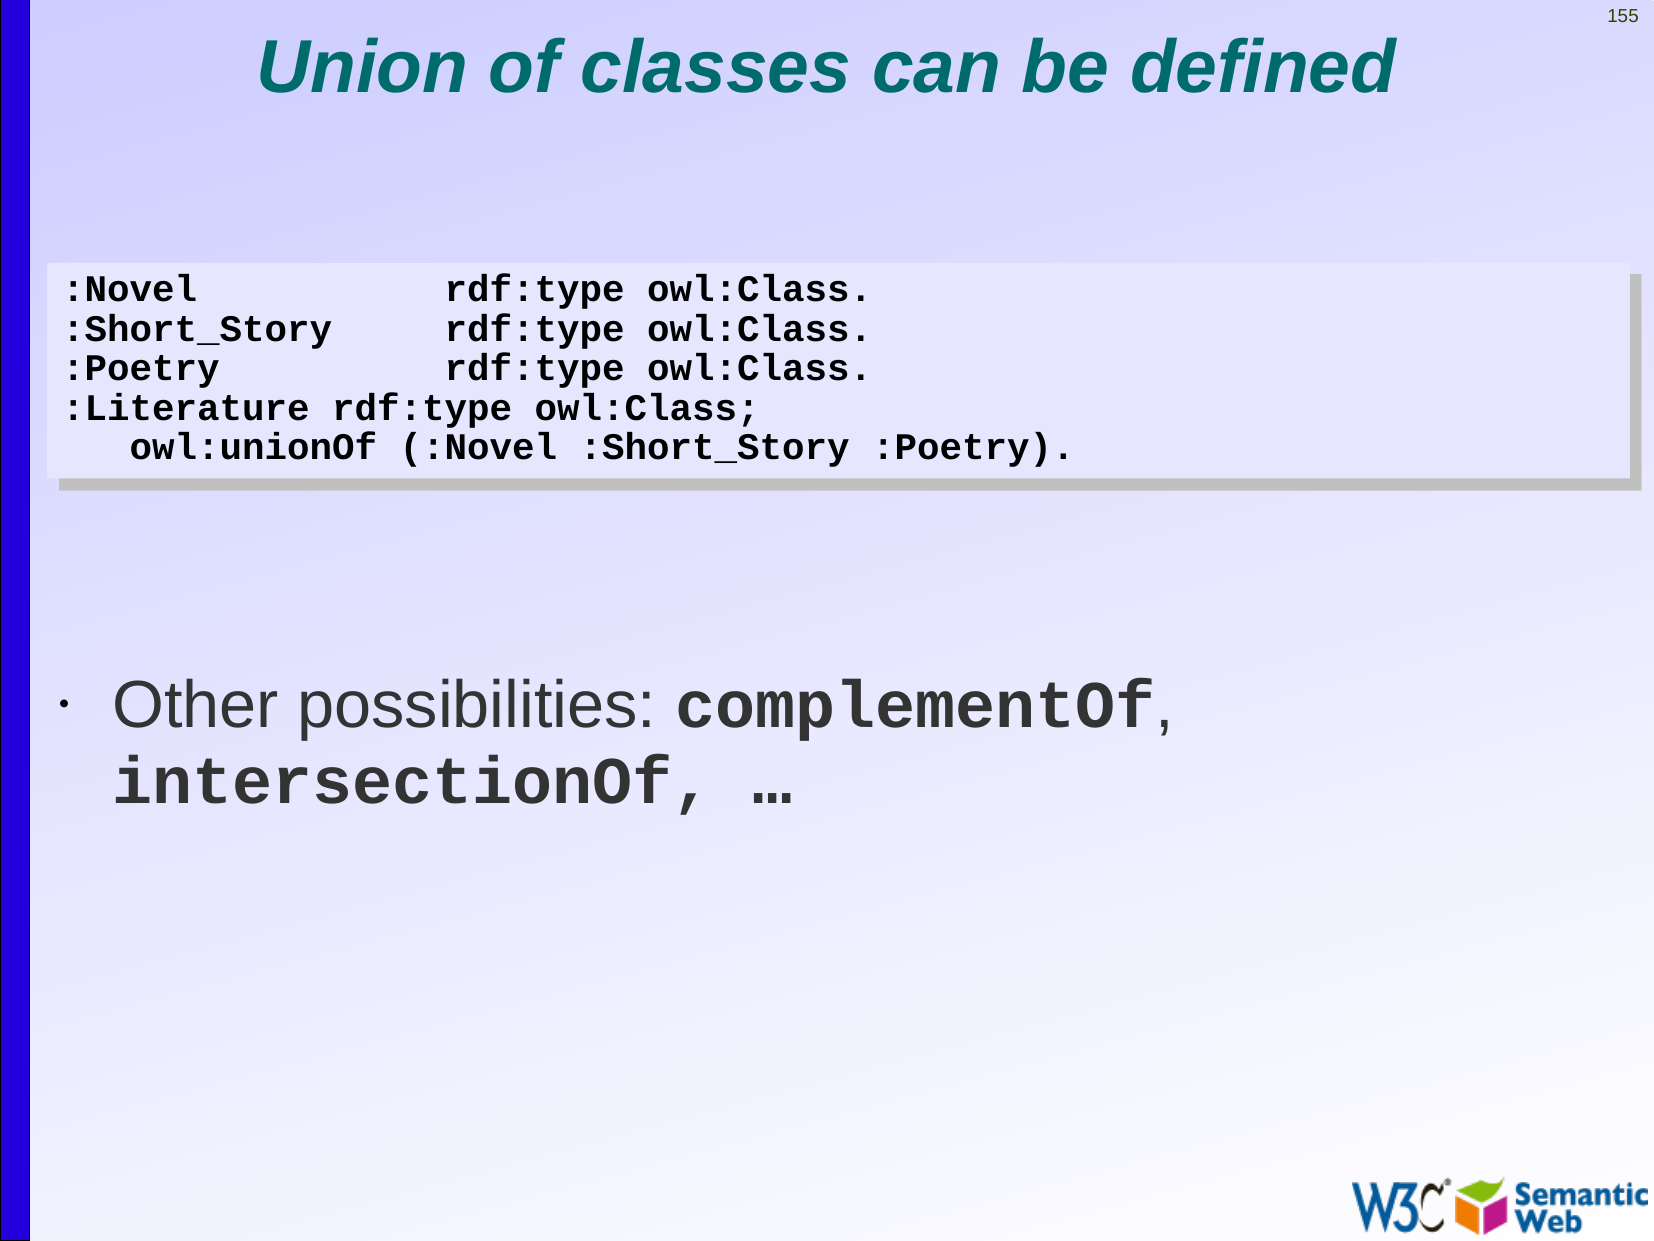

# Union of classes can be defined
:Novel rdf:type owl:Class.
:Short_Story rdf:type owl:Class.
:Poetry rdf:type owl:Class.
:Literature rdf:type owl:Class;
 owl:unionOf (:Novel :Short_Story :Poetry).
Other possibilities: complementOf, intersectionOf, …